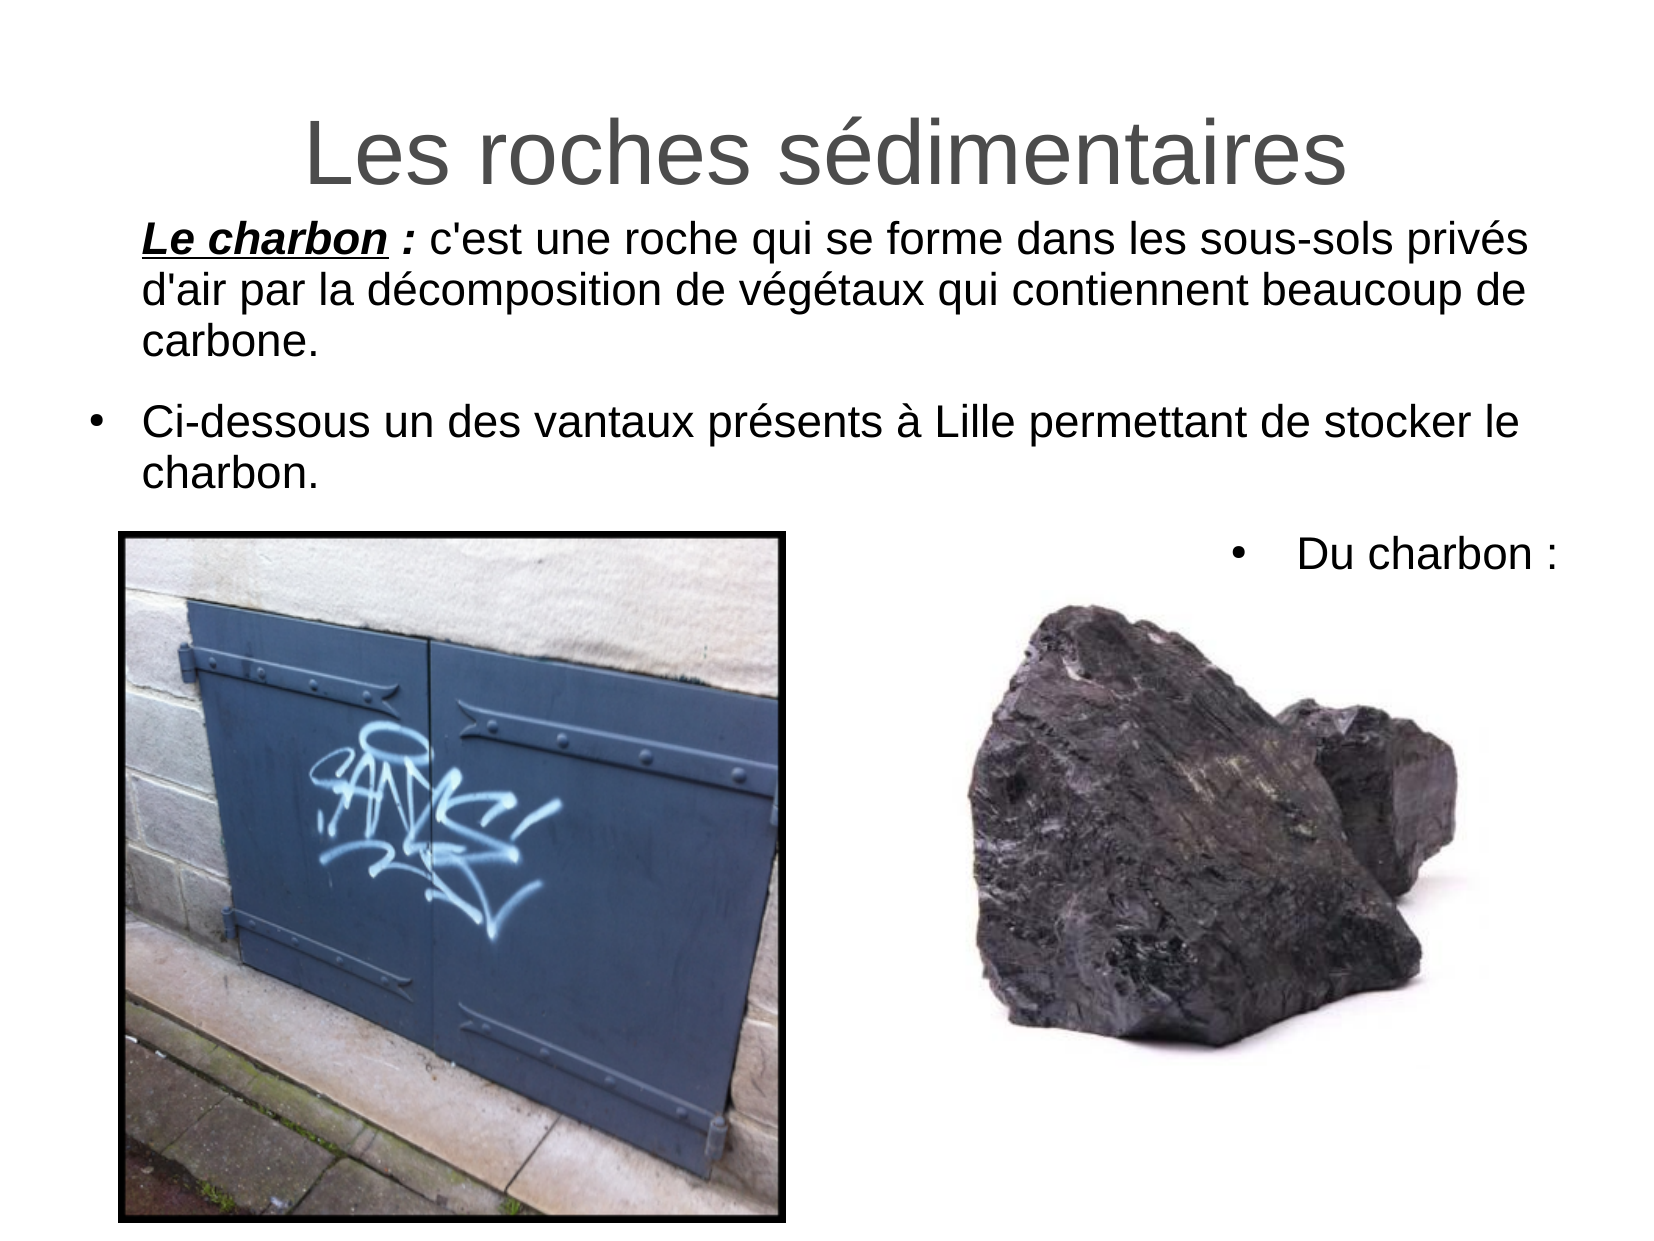

# Les roches sédimentaires
Le charbon : c'est une roche qui se forme dans les sous-sols privés d'air par la décomposition de végétaux qui contiennent beaucoup de carbone.
Ci-dessous un des vantaux présents à Lille permettant de stocker le charbon.
 Du charbon :